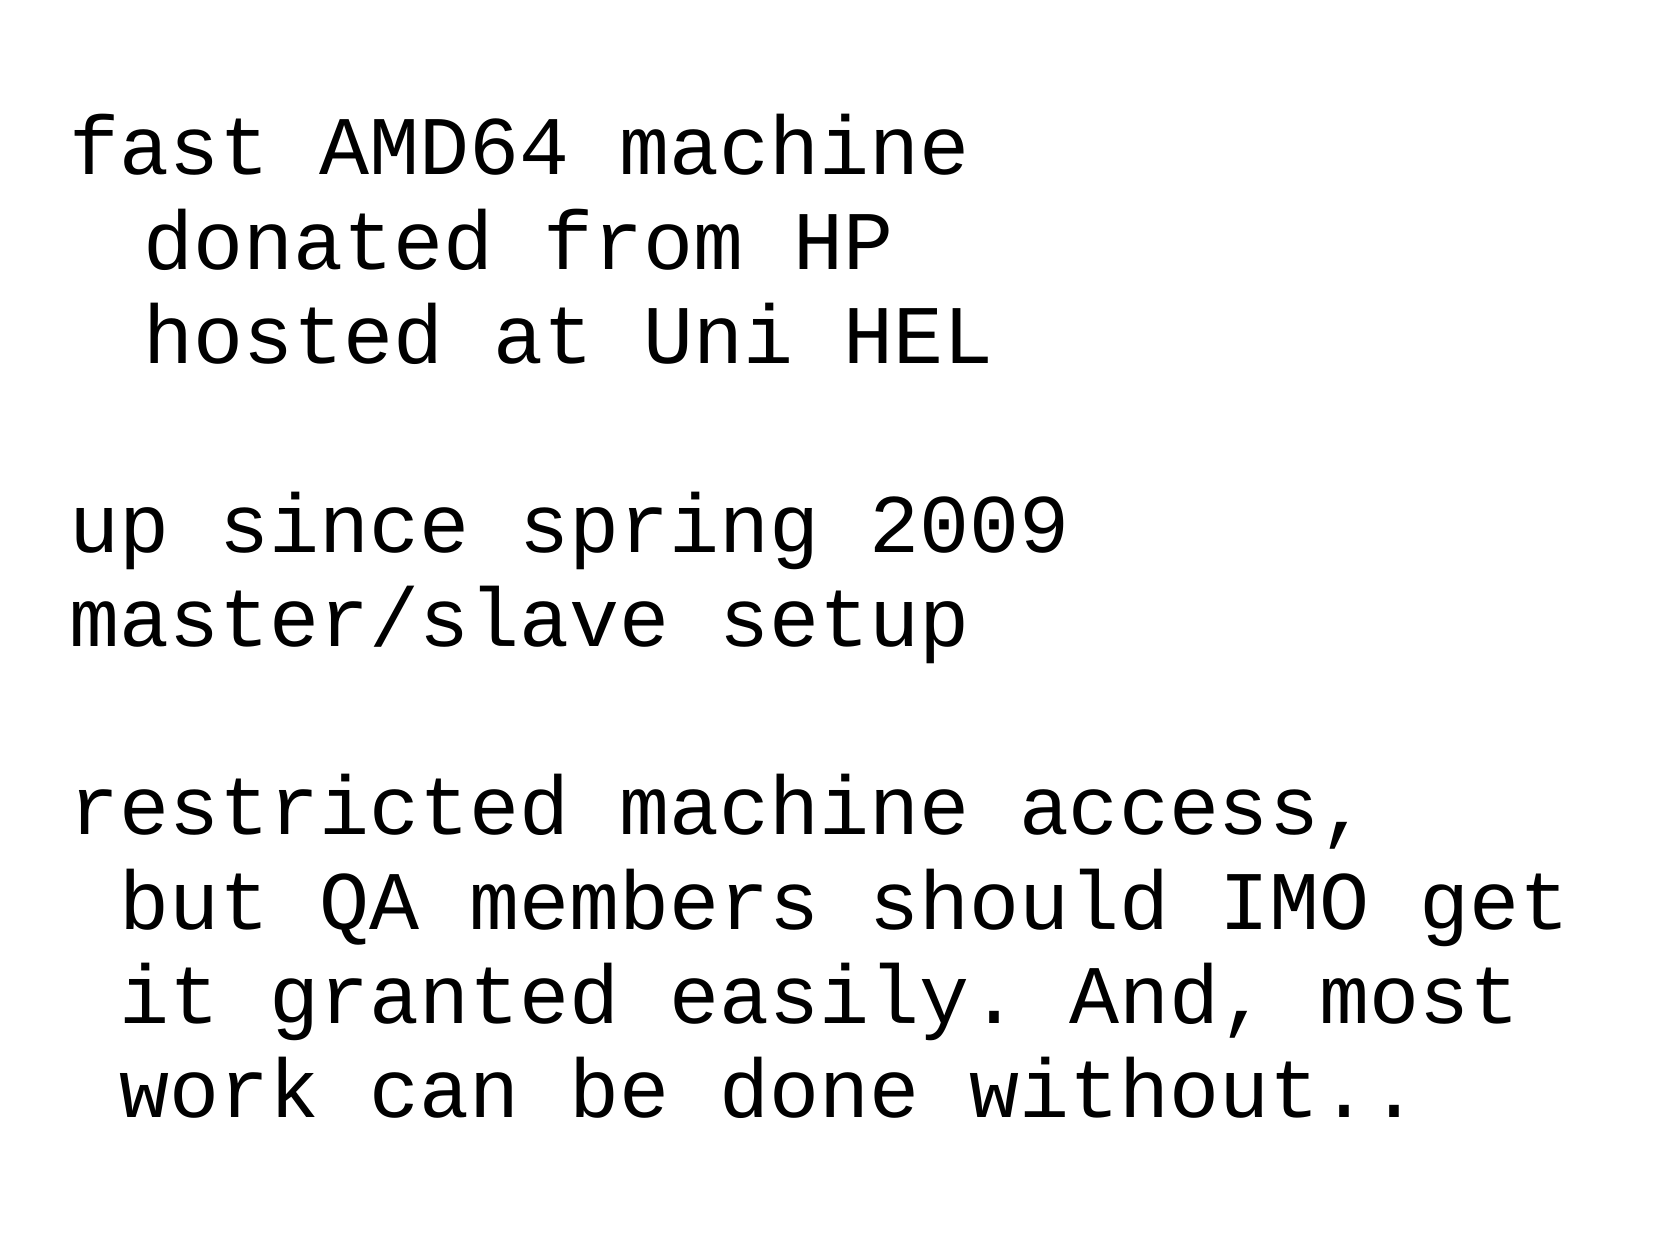

fast AMD64 machine
	donated from HP
	hosted at Uni HEL
up since spring 2009
master/slave setup
restricted machine access,
 but QA members should IMO get
 it granted easily. And, most
 work can be done without..